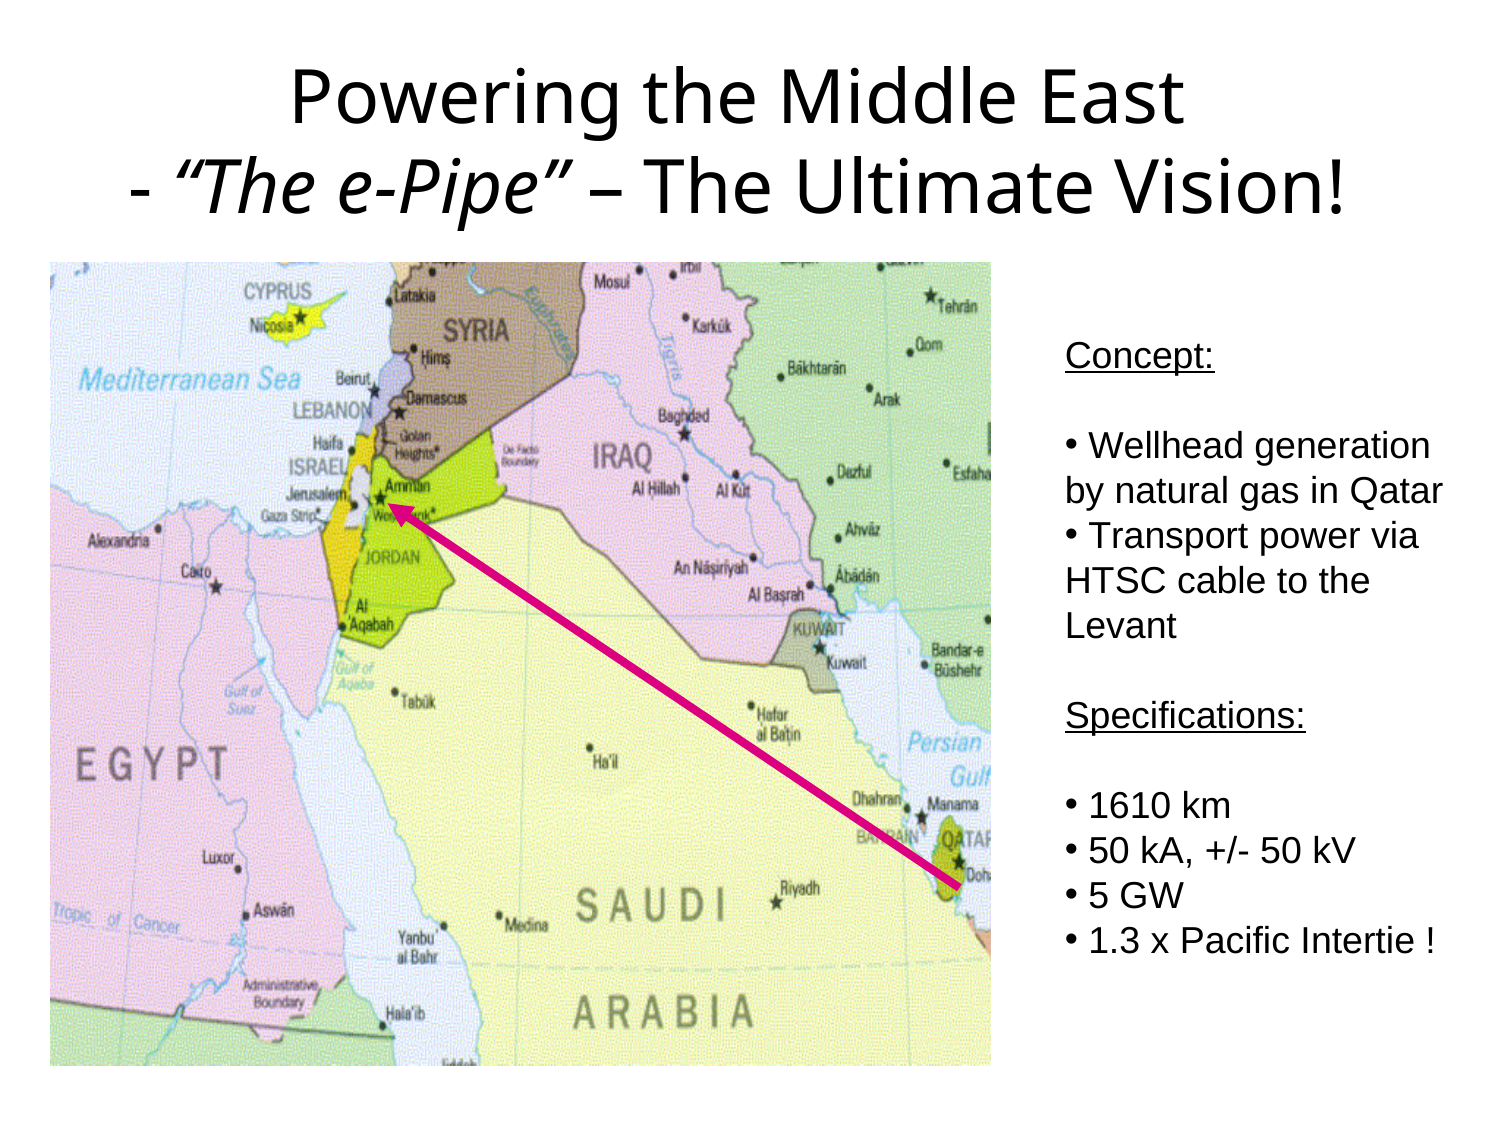

# Powering the Middle East - “The e-Pipe” – The Ultimate Vision!
Concept:
 Wellhead generation by natural gas in Qatar
 Transport power via HTSC cable to the Levant
Specifications:
 1610 km
 50 kA, +/- 50 kV
 5 GW
 1.3 x Pacific Intertie !